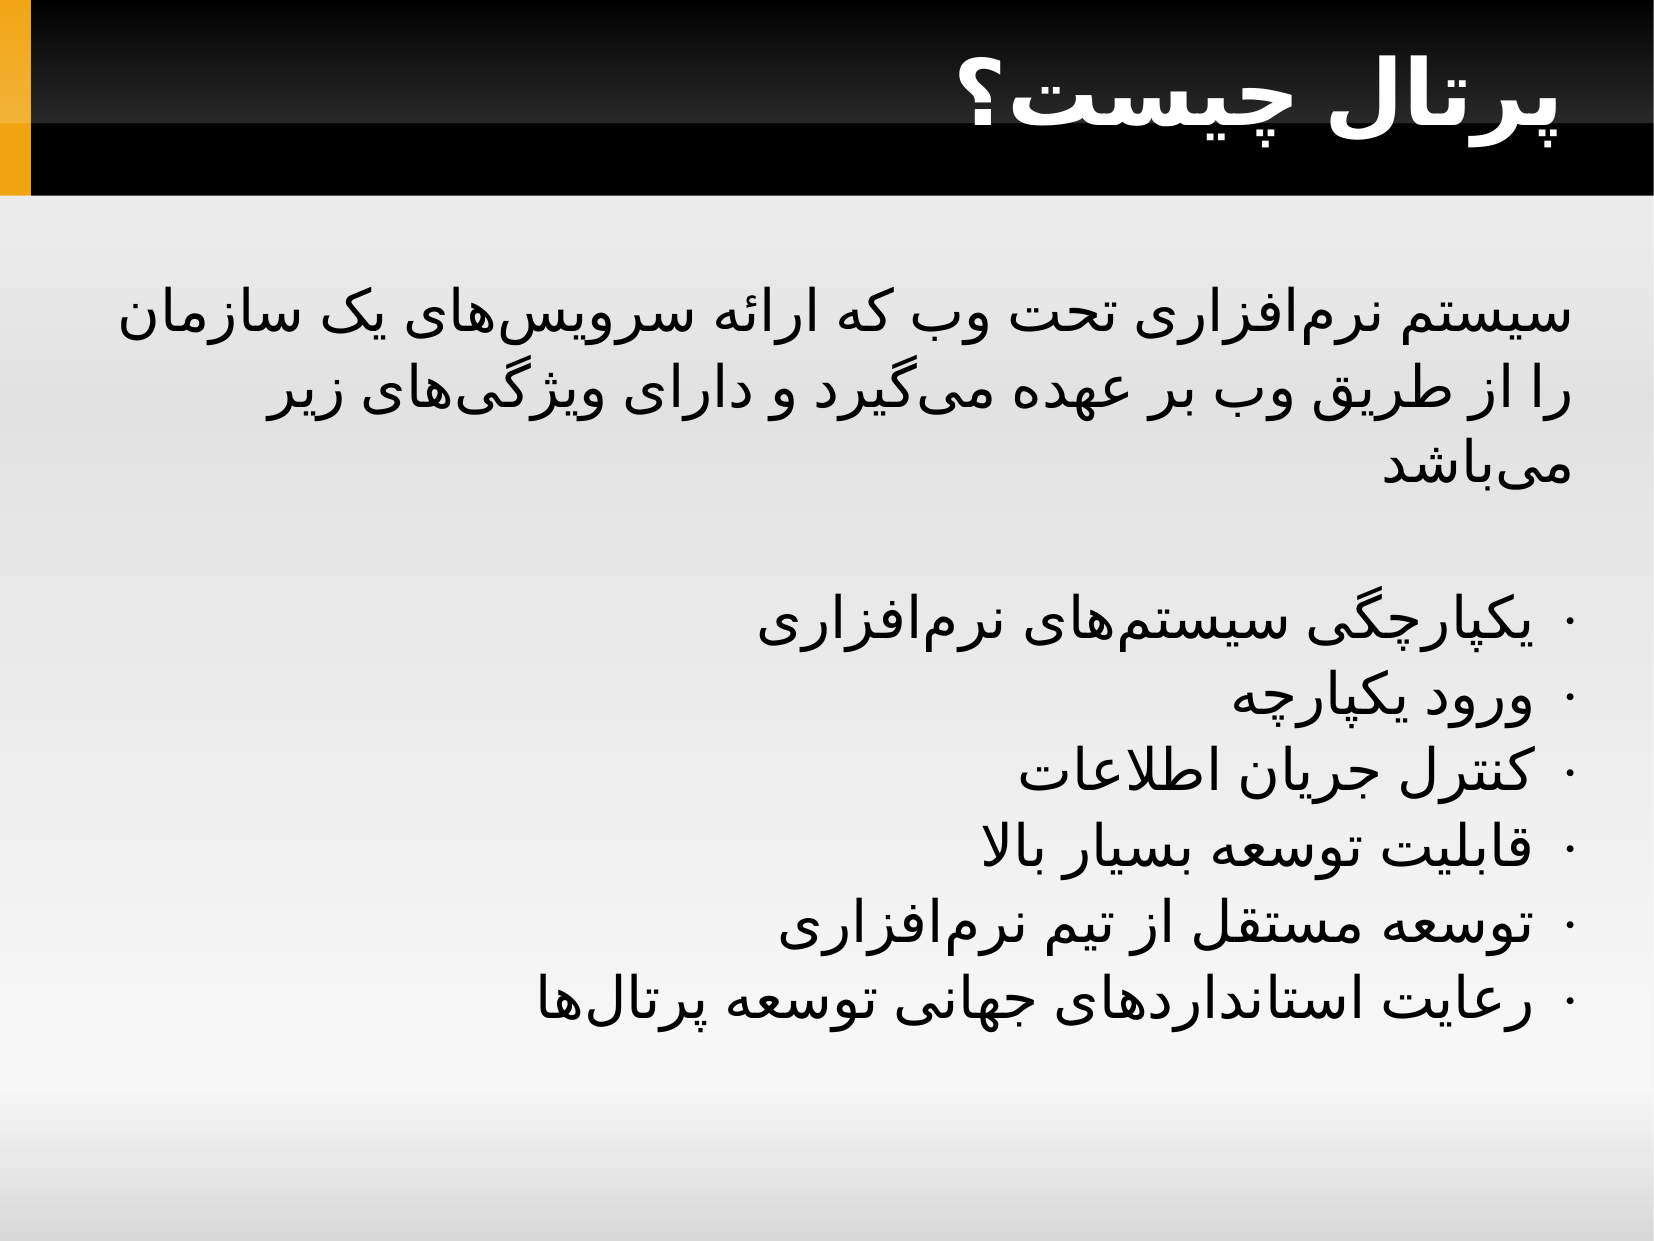

# پرتال چیست؟
سیستم نرم‌افزاری تحت وب که ارائه سرویس‌های یک سازمان را از طریق وب بر عهده می‌گیرد و دارای ویژگی‌های زیر می‌باشد
 یکپارچگی سیستم‌های نرم‌افزاری
 ورود یکپارچه
 کنترل جریان اطلاعات
 قابلیت توسعه بسیار بالا
 توسعه مستقل از تیم نرم‌افزاری
 رعایت استانداردهای جهانی توسعه پرتال‌ها